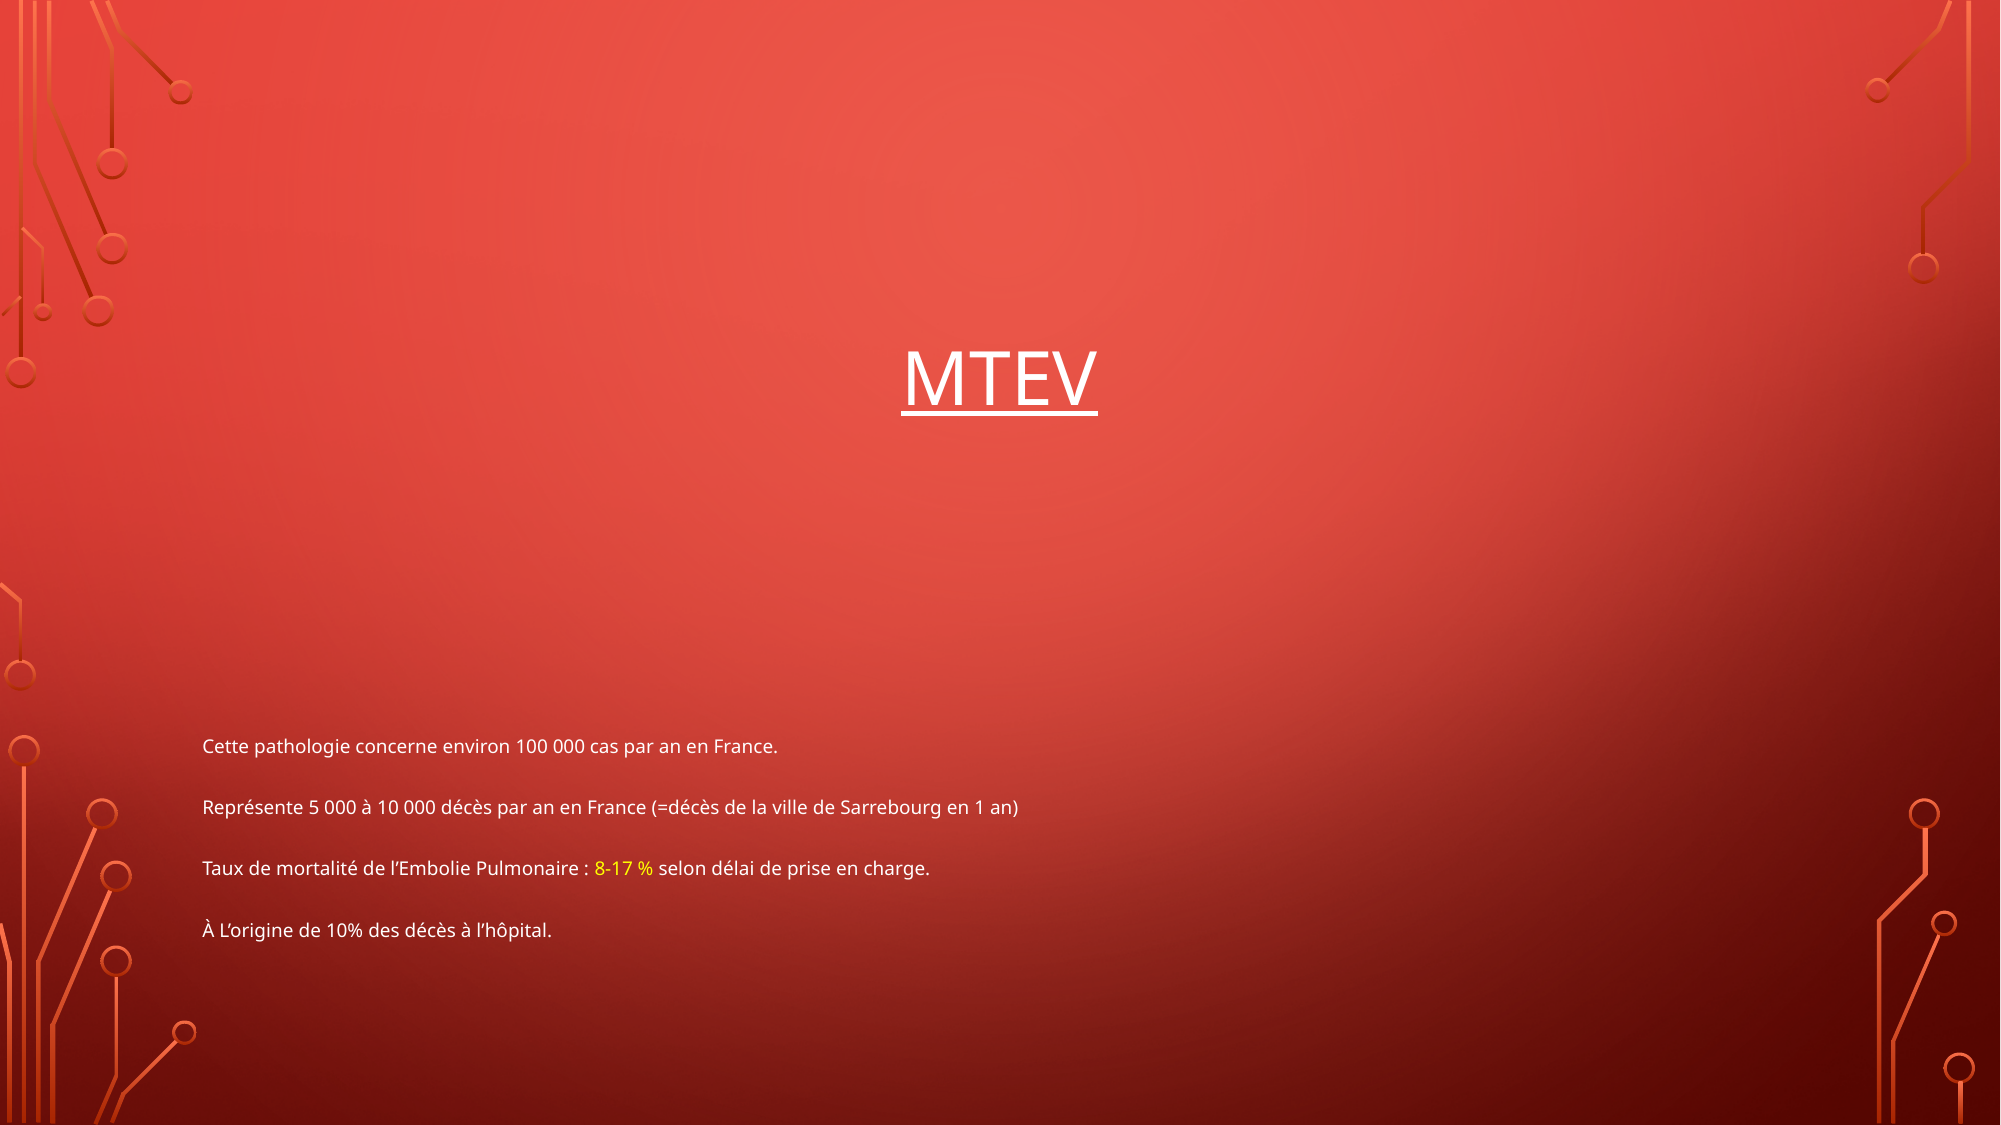

# MTEV
Cette pathologie concerne environ 100 000 cas par an en France.
Représente 5 000 à 10 000 décès par an en France (=décès de la ville de Sarrebourg en 1 an)
Taux de mortalité de l’Embolie Pulmonaire : 8-17 % selon délai de prise en charge.
À L’origine de 10% des décès à l’hôpital.